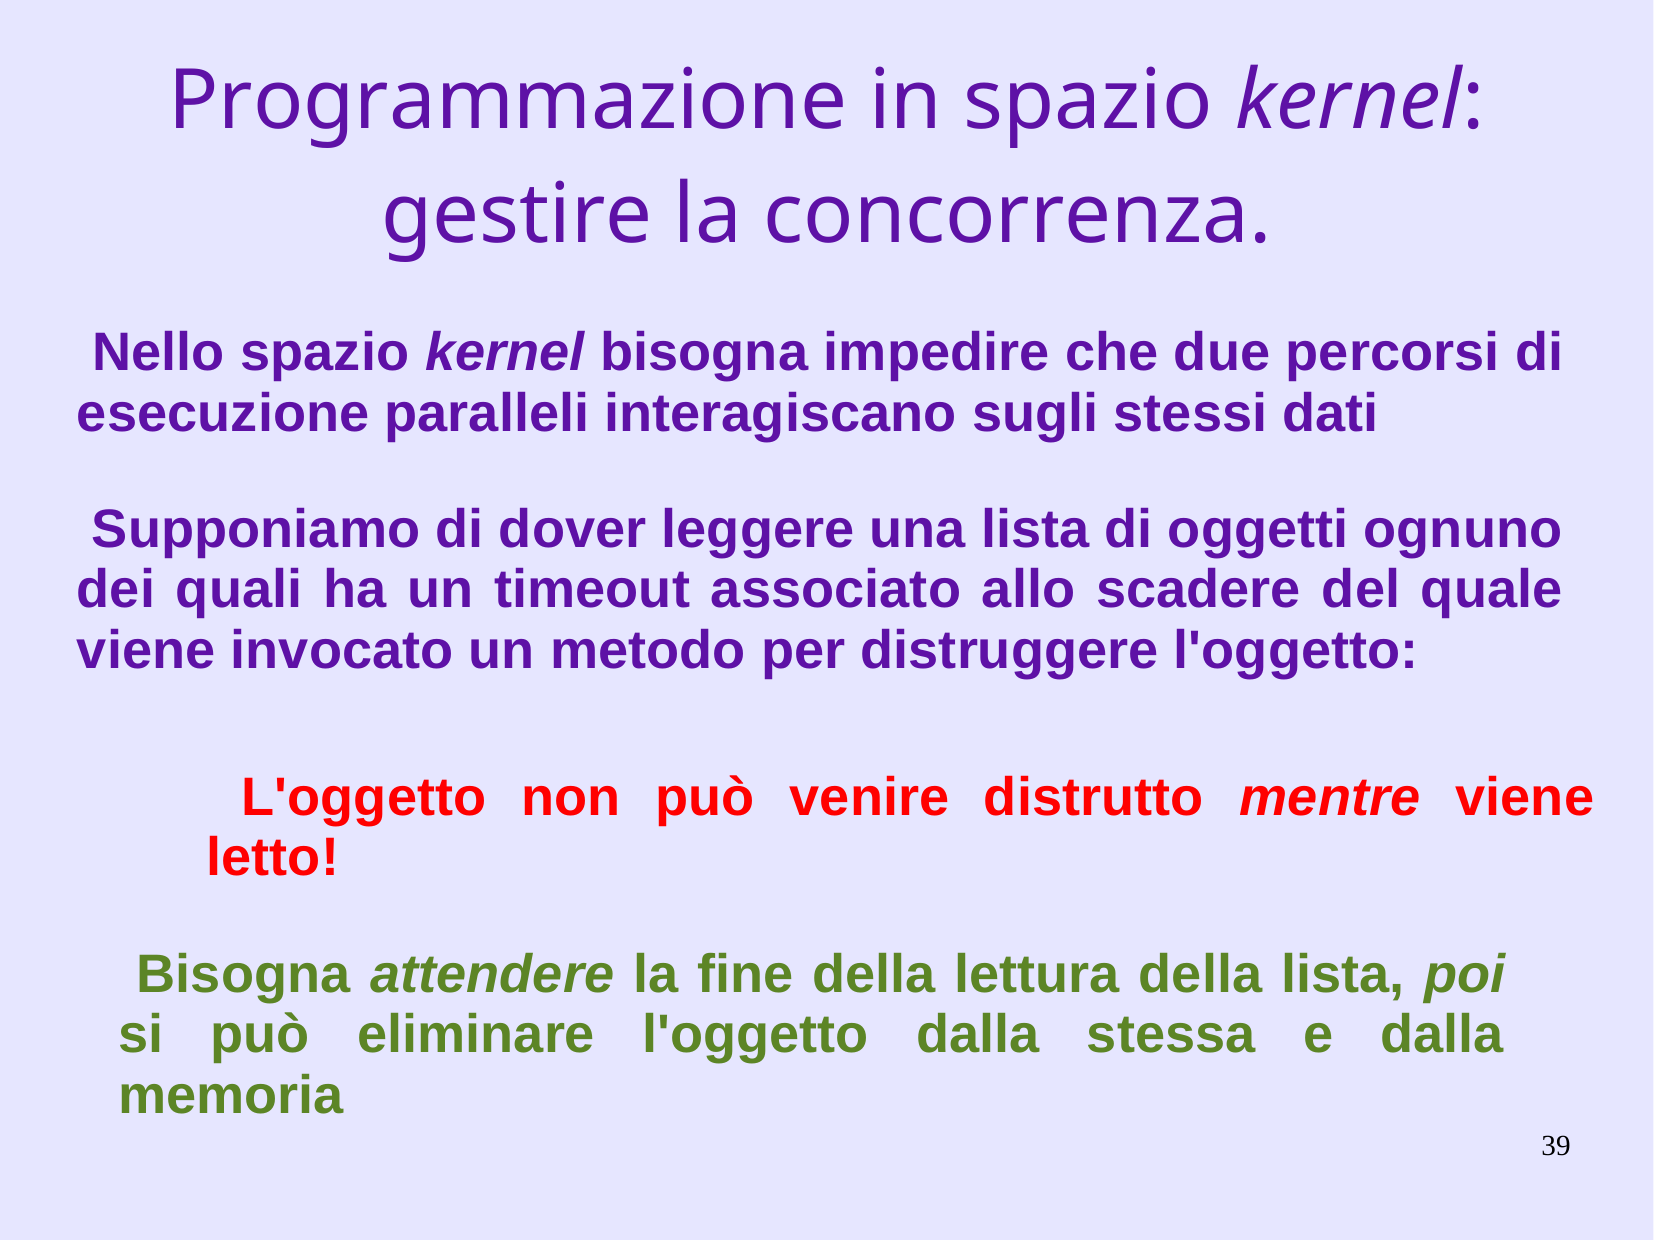

# Programmazione in spazio kernel: gestire la concorrenza.
 Nello spazio kernel bisogna impedire che due percorsi di esecuzione paralleli interagiscano sugli stessi dati
 Supponiamo di dover leggere una lista di oggetti ognuno dei quali ha un timeout associato allo scadere del quale viene invocato un metodo per distruggere l'oggetto:
 L'oggetto non può venire distrutto mentre viene letto!
 Bisogna attendere la fine della lettura della lista, poi si può eliminare l'oggetto dalla stessa e dalla memoria
39